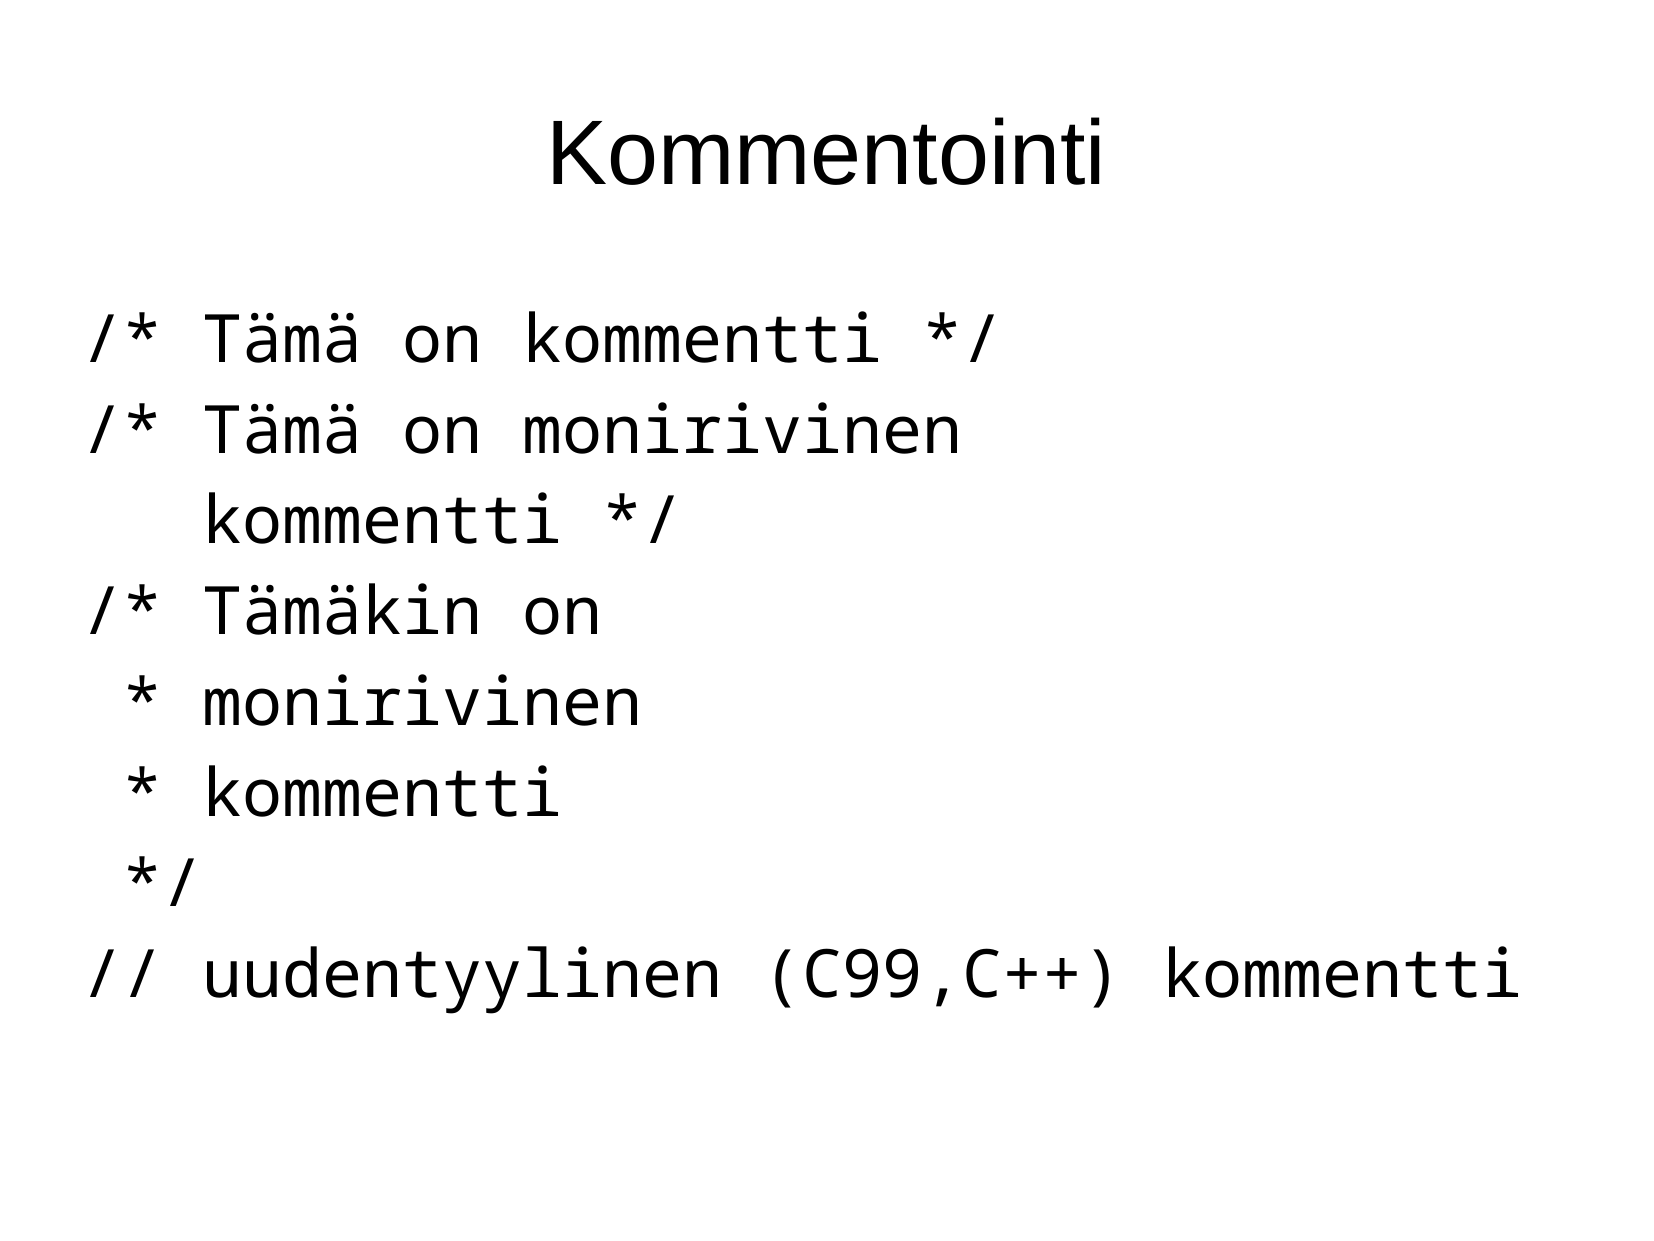

# Kommentointi
/* Tämä on kommentti */
/* Tämä on monirivinen
 kommentti */
/* Tämäkin on
 * monirivinen
 * kommentti
 */
// uudentyylinen (C99,C++) kommentti